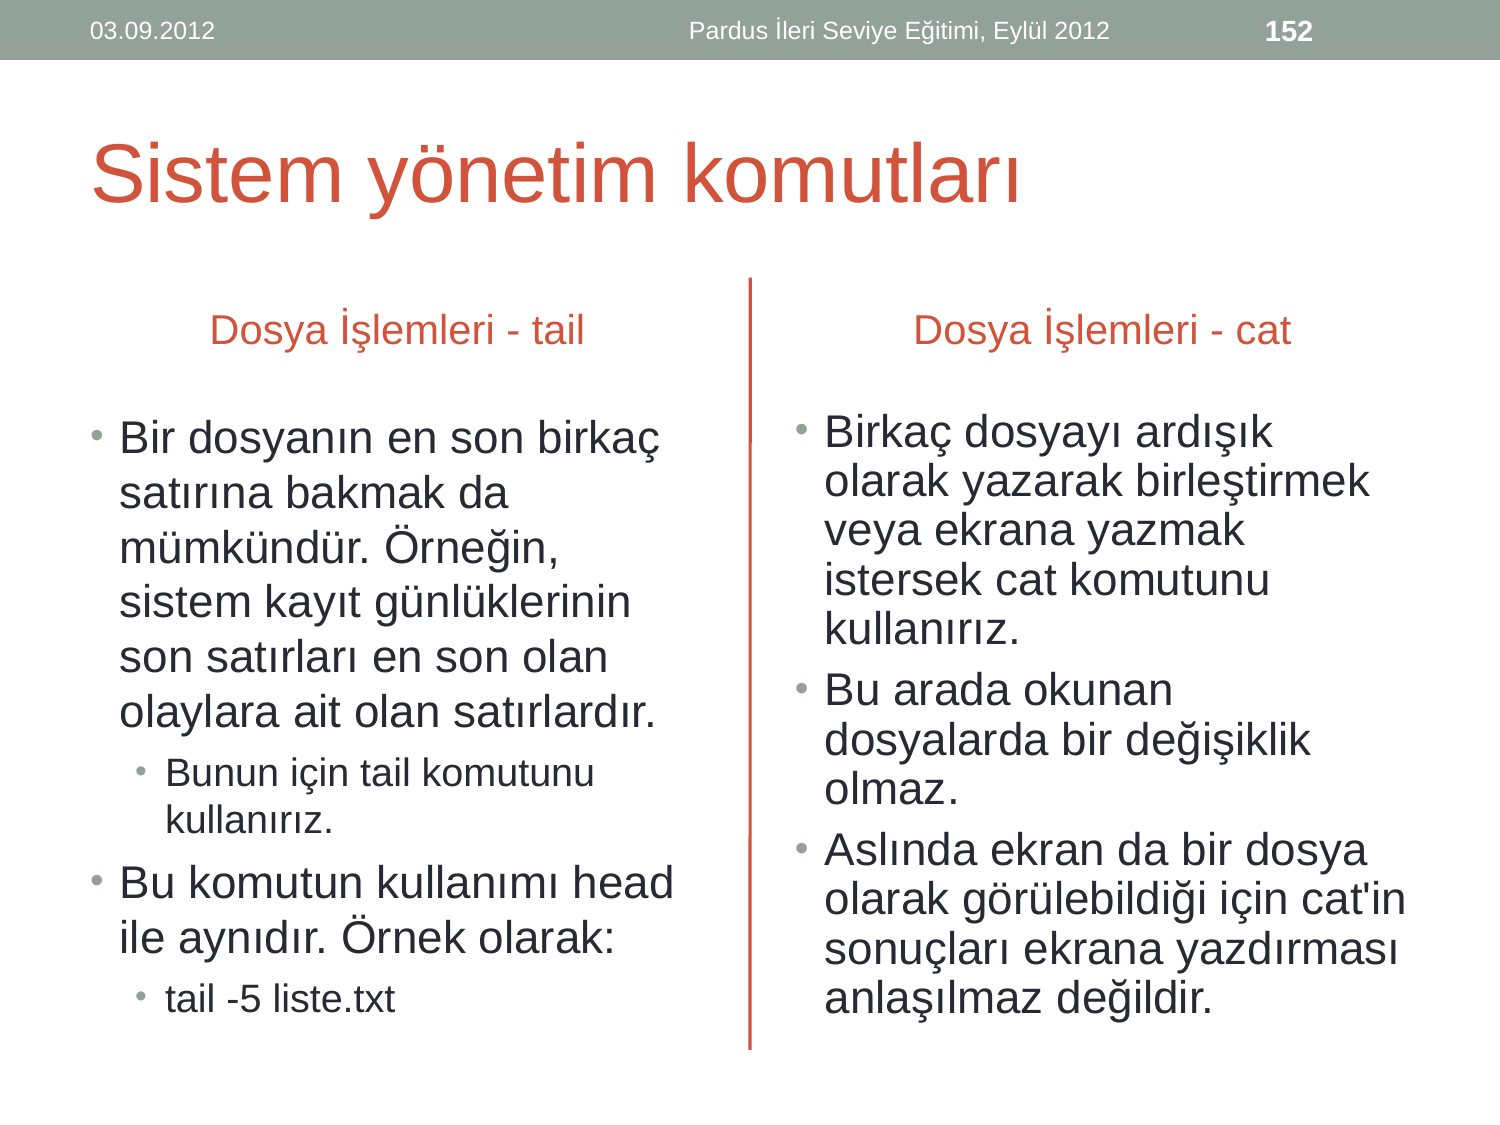

03.09.2012
Pardus İleri Seviye Eğitimi, Eylül 2012
# Sistem yönetim komutları
Dosya İşlemleri - tail
Dosya İşlemleri - cat
Bir dosyanın en son birkaç satırına bakmak da mümkündür. Örneğin, sistem kayıt günlüklerinin son satırları en son olan olaylara ait olan satırlardır.
Bunun için tail komutunu kullanırız.
Bu komutun kullanımı head ile aynıdır. Örnek olarak:
tail -5 liste.txt
Birkaç dosyayı ardışık olarak yazarak birleştirmek veya ekrana yazmak istersek cat komutunu kullanırız.
Bu arada okunan dosyalarda bir değişiklik olmaz.
Aslında ekran da bir dosya olarak görülebildiği için cat'in sonuçları ekrana yazdırması anlaşılmaz değildir.